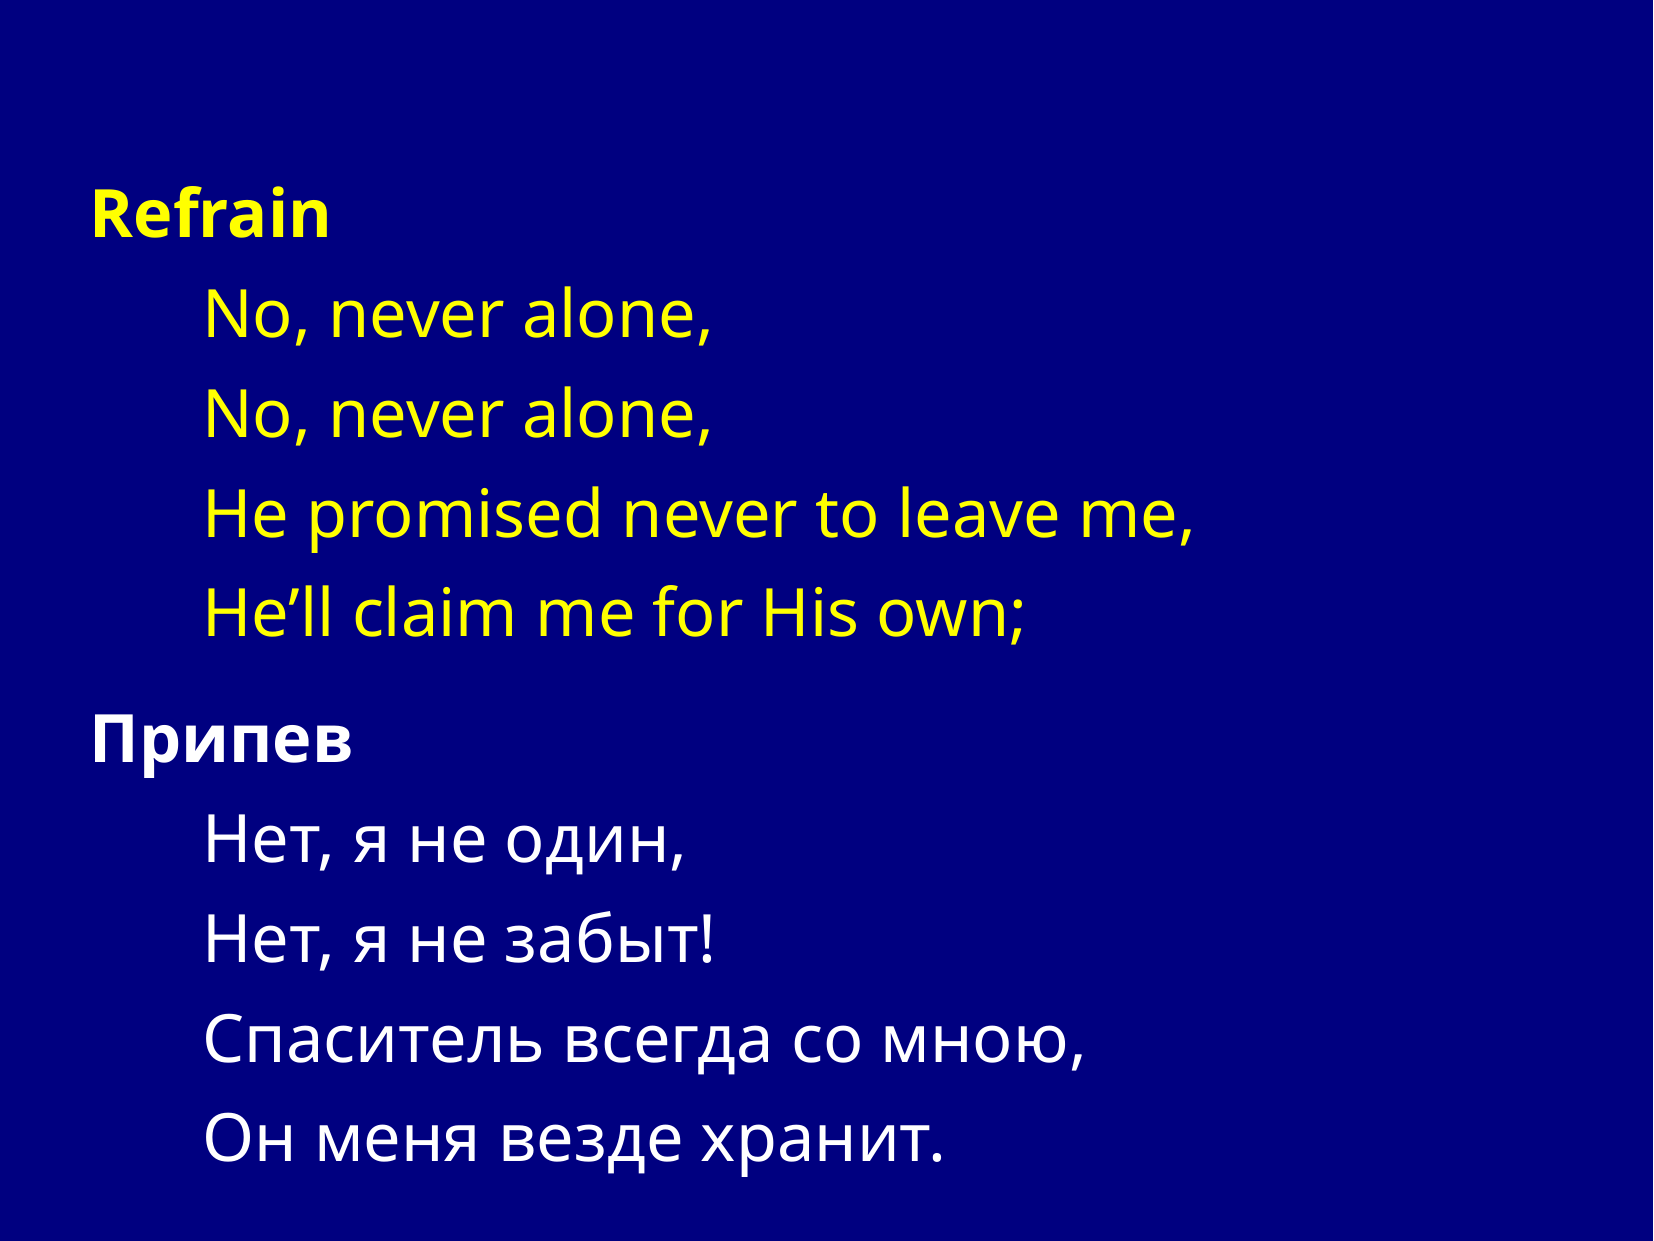

Refrain
	No, never alone,
	No, never alone,
	He promised never to leave me,
	He’ll claim me for His own;
Припев
	Нет, я не один,
	Нет, я не забыт!
	Спаситель всегда со мною,
	Он меня везде хранит.